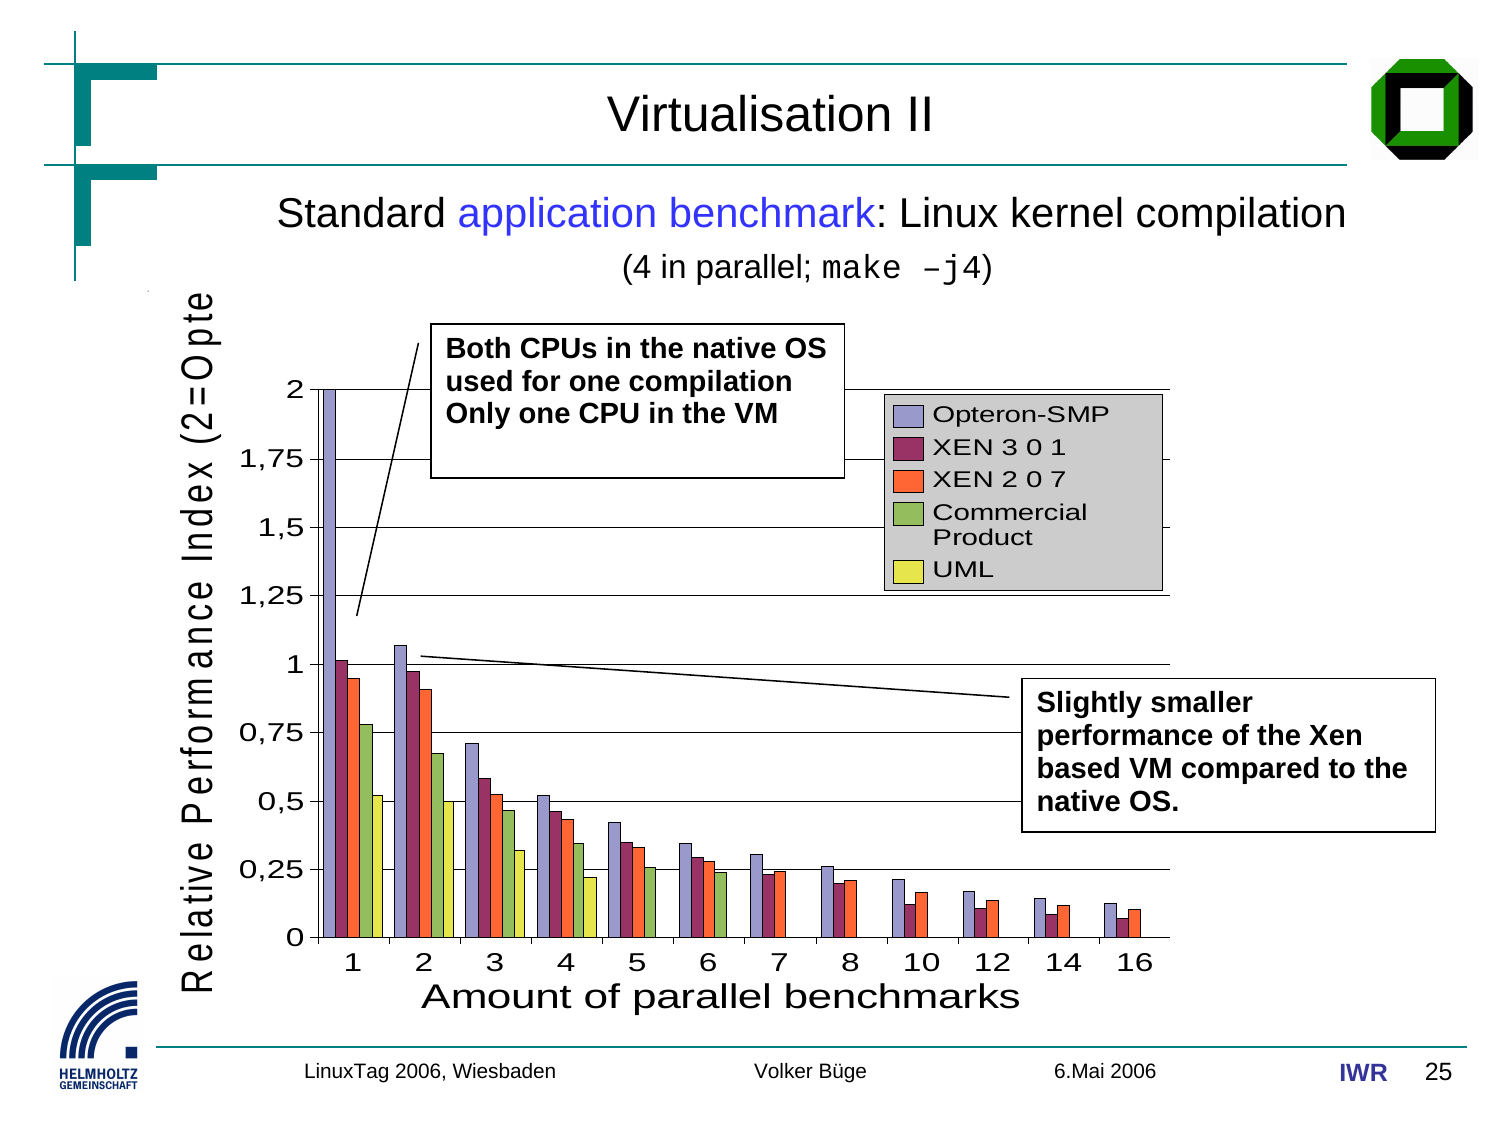

# Virtualisation II
Standard application benchmark: Linux kernel compilation
(4 in parallel; make –j4)
Both CPUs in the native OS used for one compilation
Only one CPU in the VM
Slightly smaller performance of the Xen based VM compared to the native OS.
25